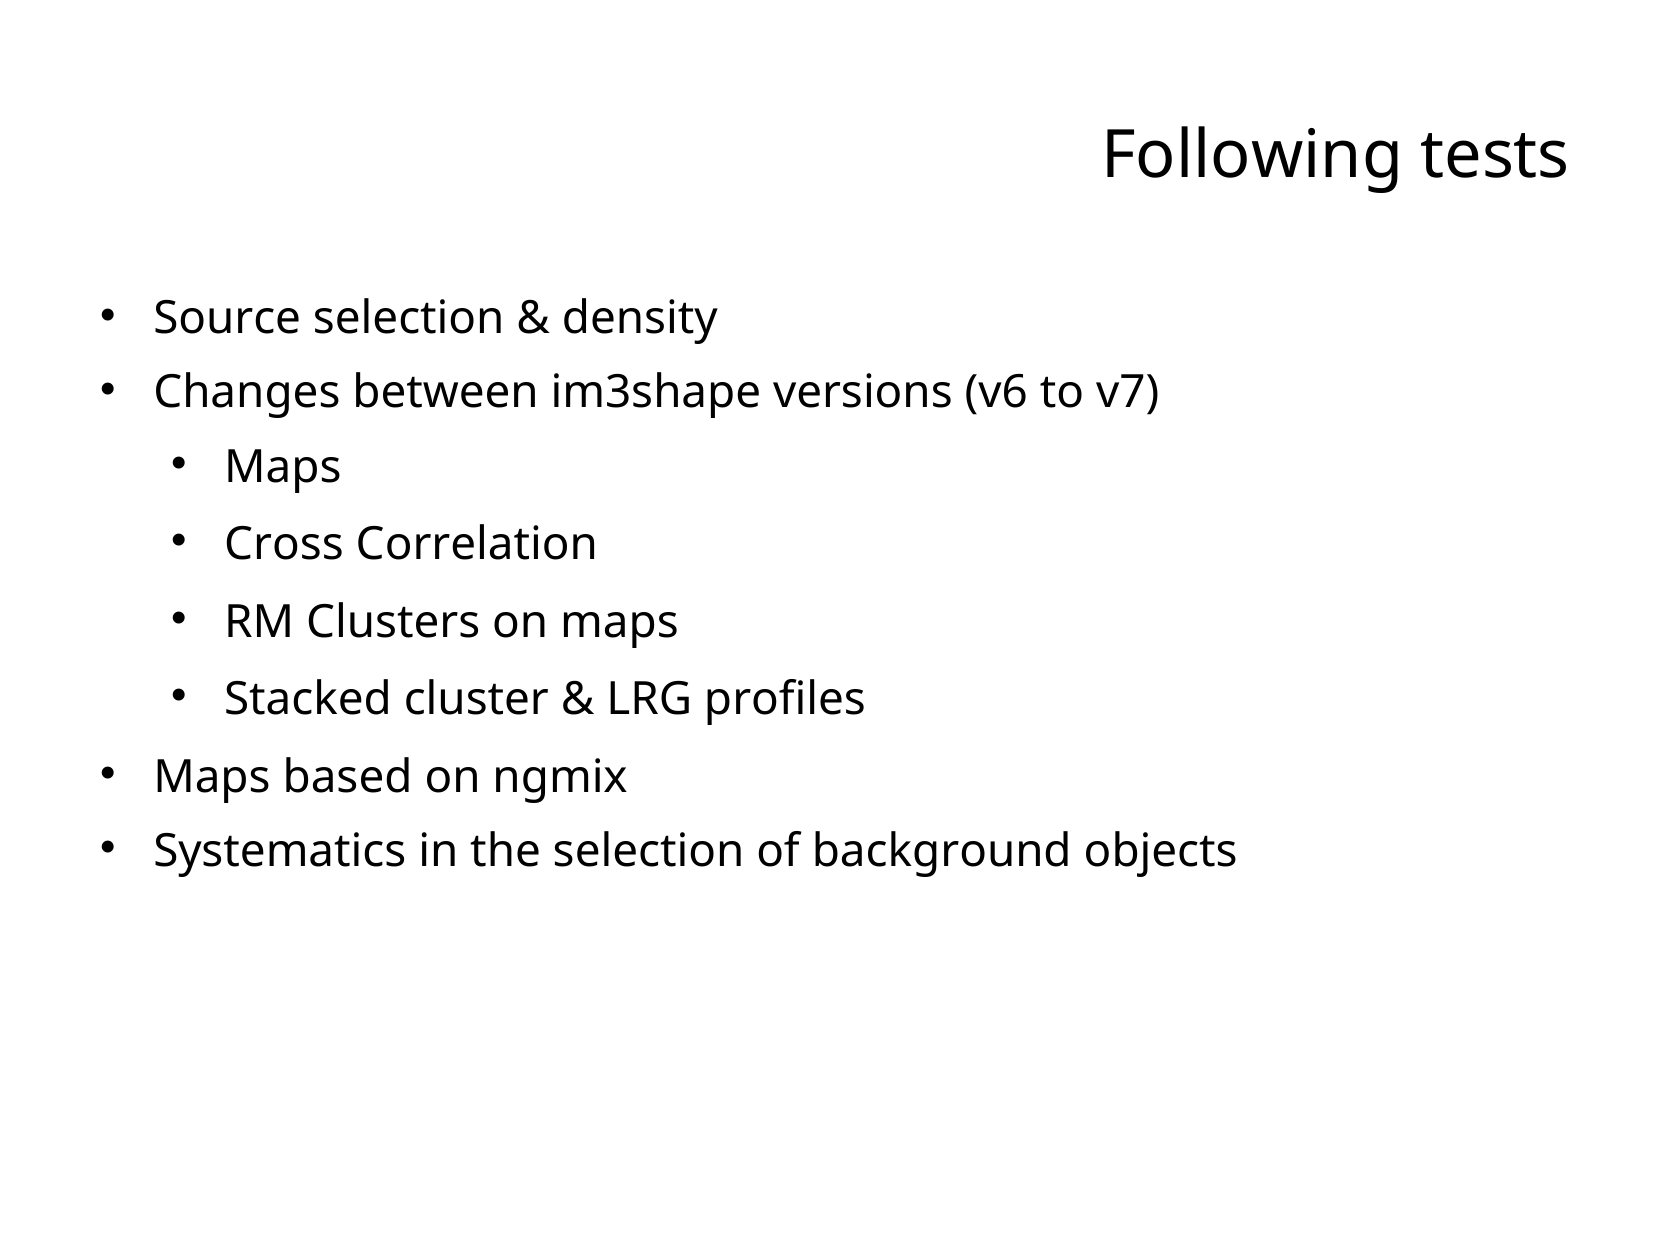

# Following tests
Source selection & density
Changes between im3shape versions (v6 to v7)
Maps
Cross Correlation
RM Clusters on maps
Stacked cluster & LRG profiles
Maps based on ngmix
Systematics in the selection of background objects